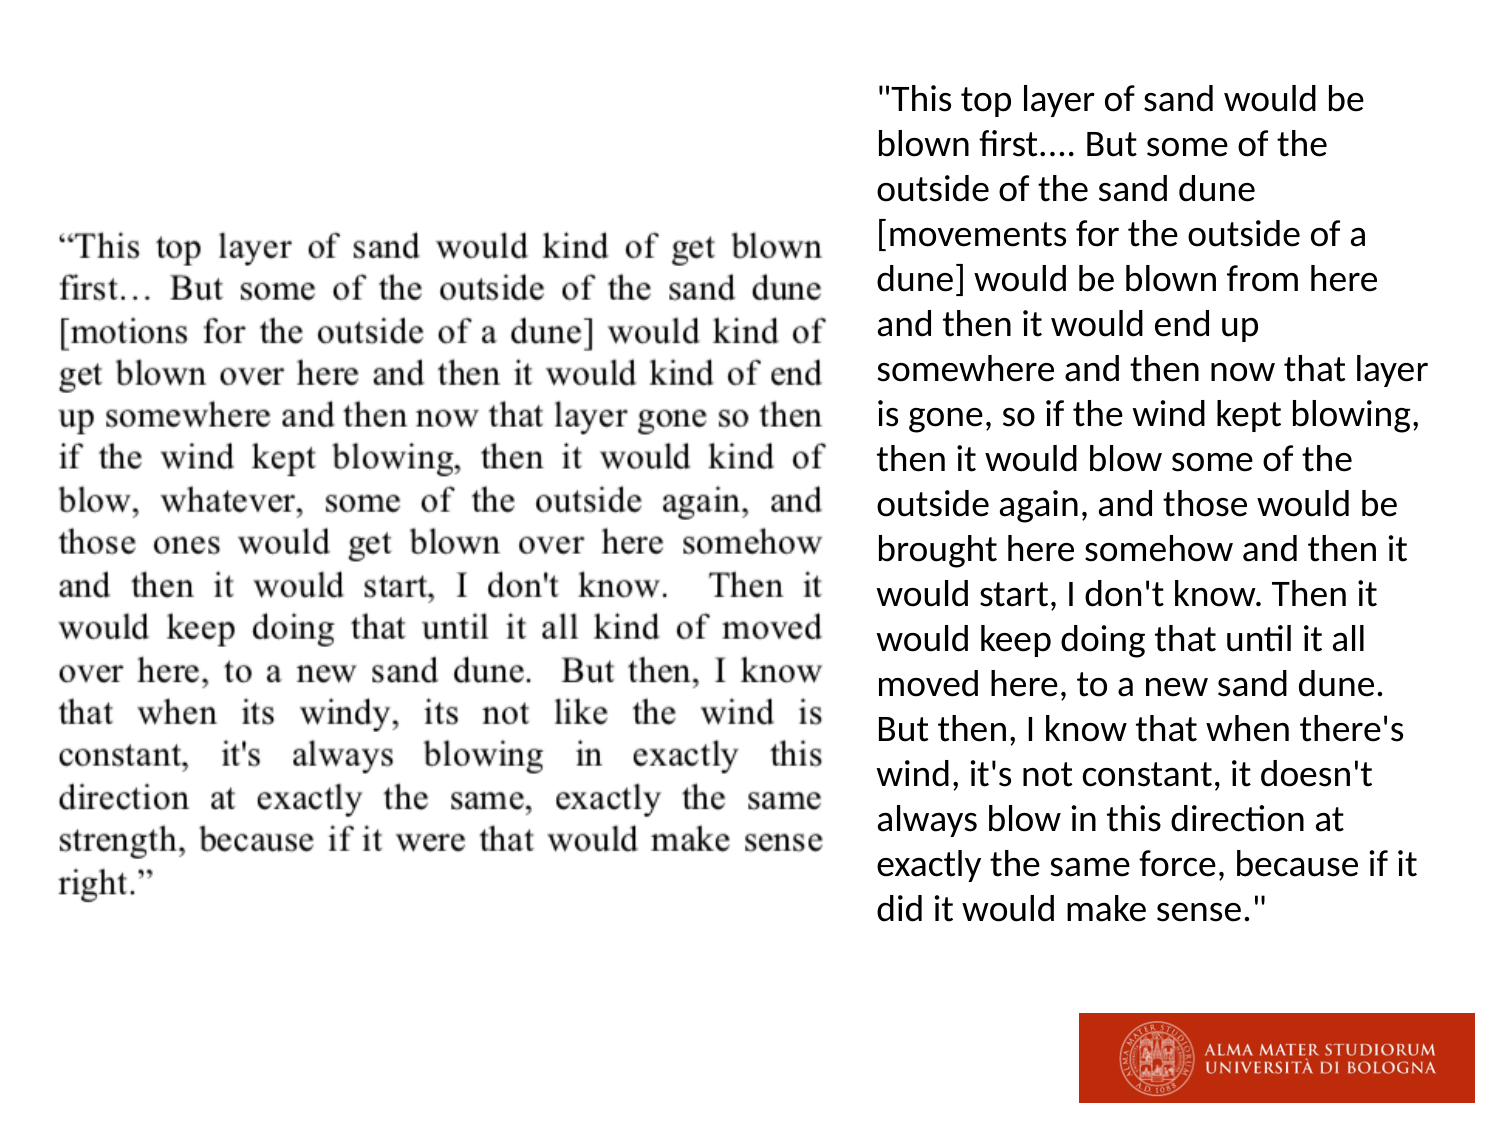

"This top layer of sand would be blown first.... But some of the outside of the sand dune [movements for the outside of a dune] would be blown from here and then it would end up somewhere and then now that layer is gone, so if the wind kept blowing, then it would blow some of the outside again, and those would be brought here somehow and then it would start, I don't know. Then it would keep doing that until it all moved here, to a new sand dune. But then, I know that when there's wind, it's not constant, it doesn't always blow in this direction at exactly the same force, because if it did it would make sense."